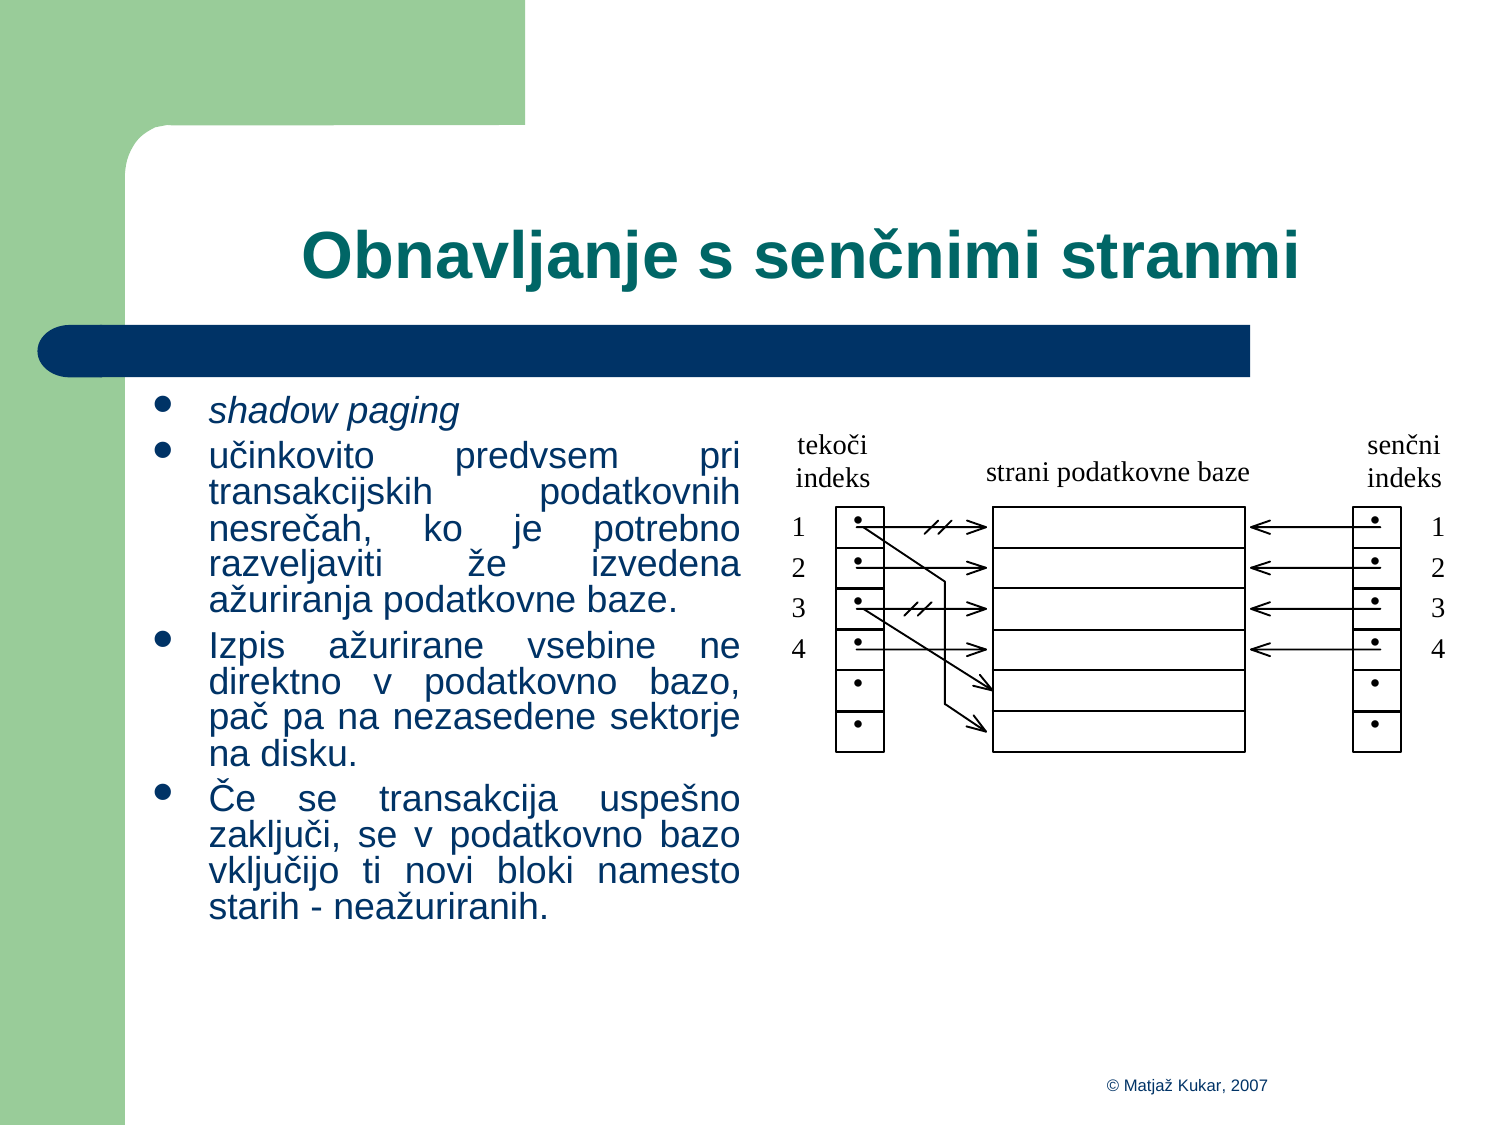

# Obnavljanje s senčnimi stranmi
shadow paging
učinkovito predvsem pri transakcijskih podatkovnih nesrečah, ko je potrebno razveljaviti že izvedena ažuriranja podatkovne baze.
Izpis ažurirane vsebine ne direktno v podatkovno bazo, pač pa na nezasedene sektorje na disku.
Če se transakcija uspešno zaključi, se v podatkovno bazo vključijo ti novi bloki namesto starih - neažuriranih.
© Matjaž Kukar, 2007